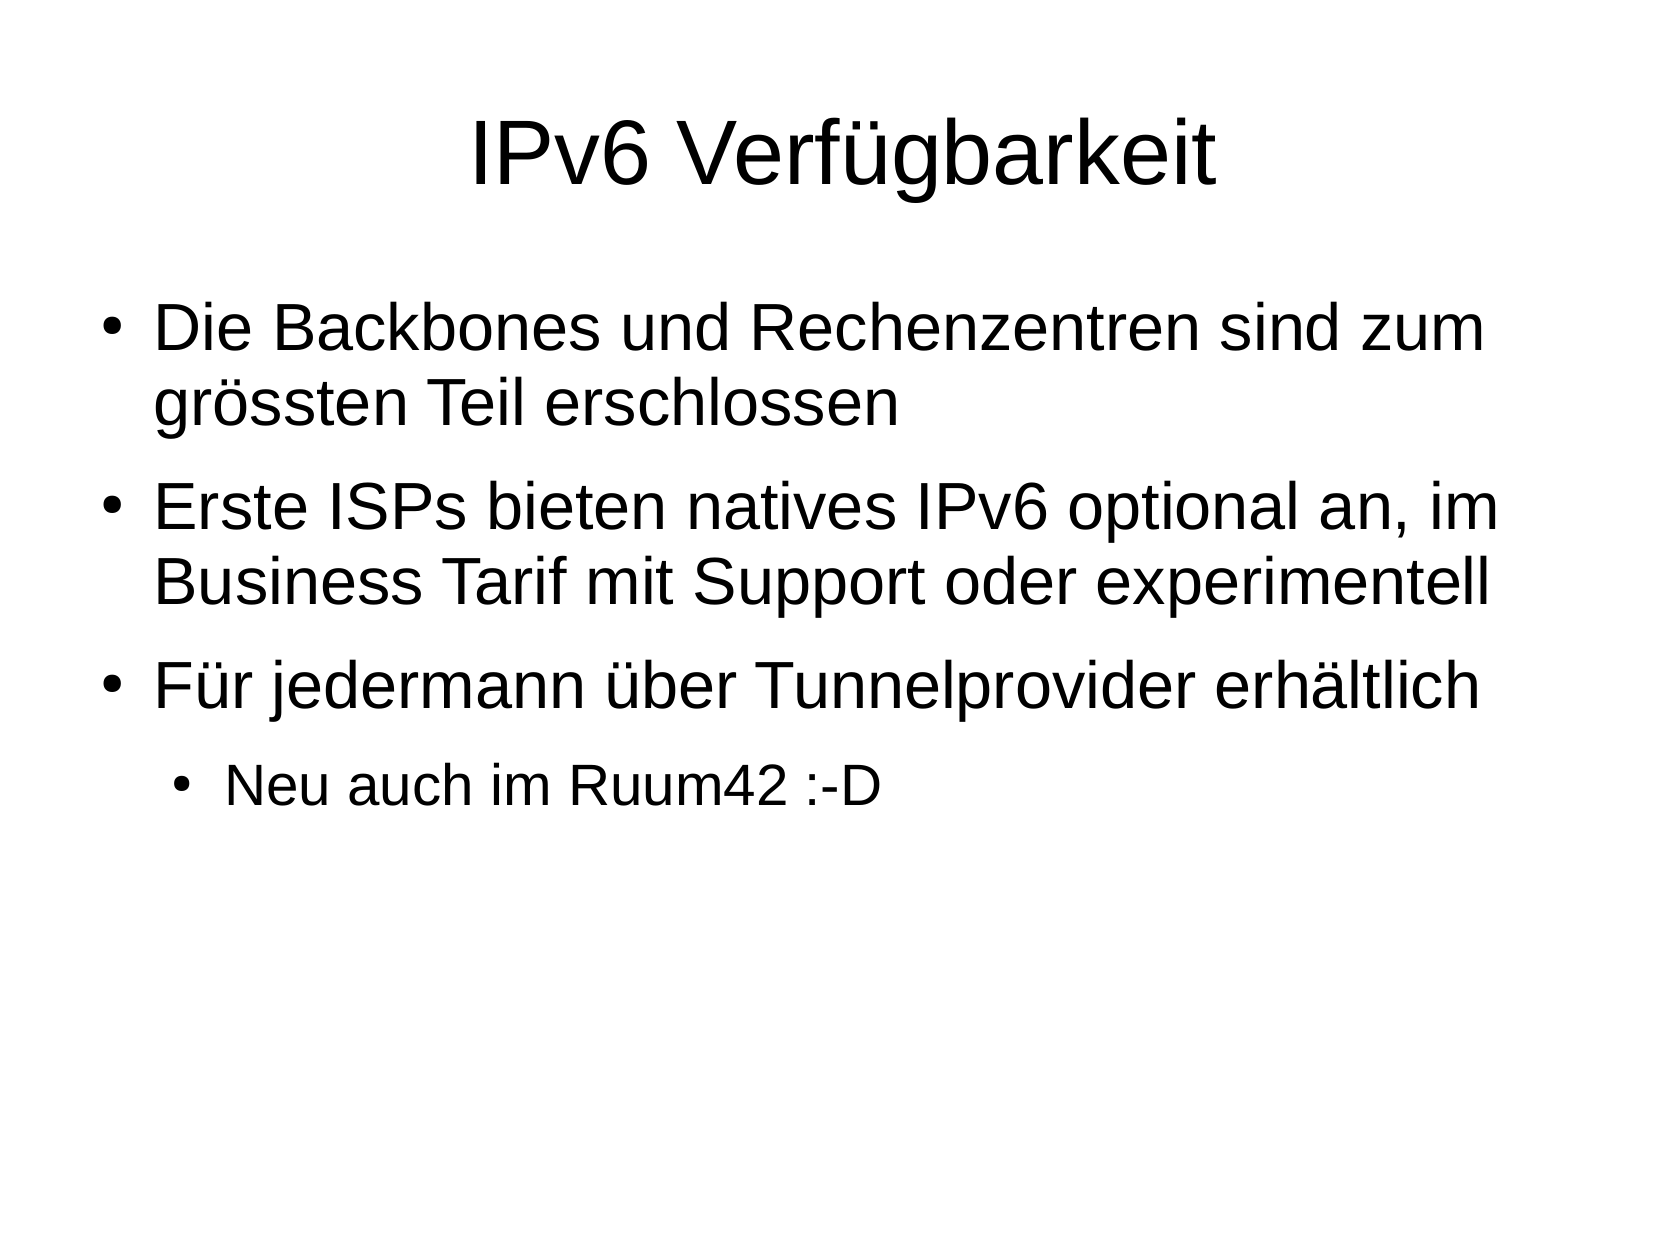

# IPv6 Verfügbarkeit
Die Backbones und Rechenzentren sind zum grössten Teil erschlossen
Erste ISPs bieten natives IPv6 optional an, im Business Tarif mit Support oder experimentell
Für jedermann über Tunnelprovider erhältlich
Neu auch im Ruum42 :-D